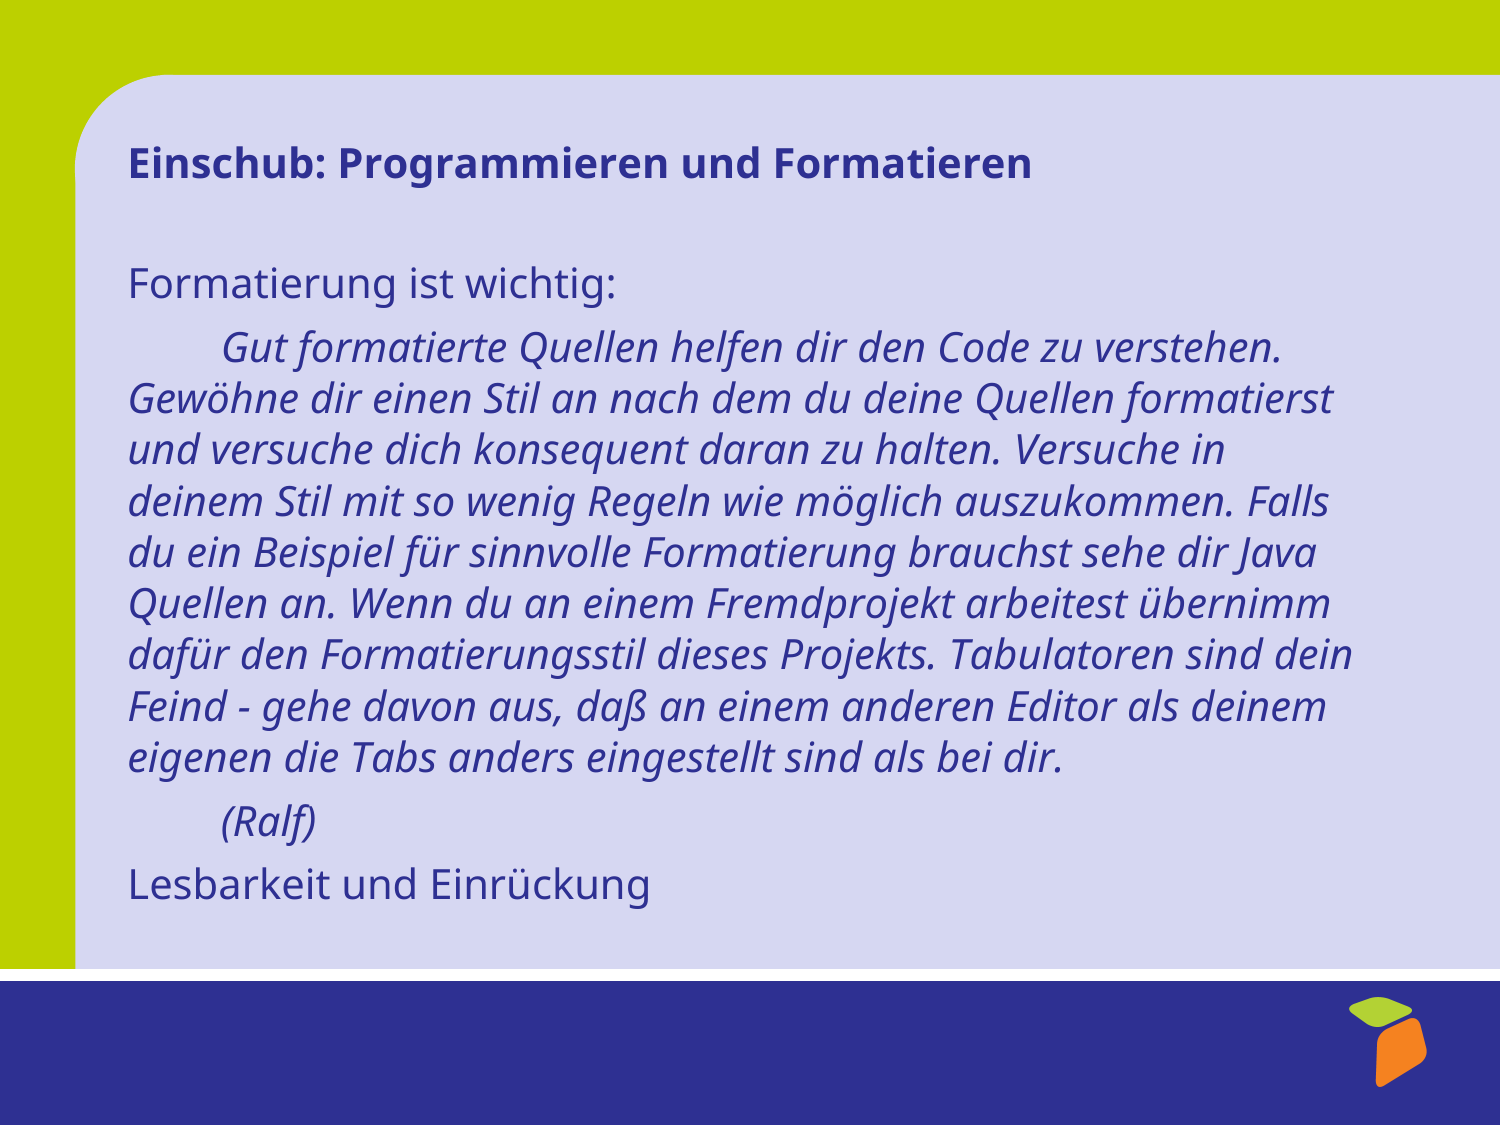

# Einschub: Programmieren und Formatieren
Formatierung ist wichtig:
	Gut formatierte Quellen helfen dir den Code zu verstehen. Gewöhne dir einen Stil an nach dem du deine Quellen formatierst und versuche dich konsequent daran zu halten. Versuche in deinem Stil mit so wenig Regeln wie möglich auszukommen. Falls du ein Beispiel für sinnvolle Formatierung brauchst sehe dir Java Quellen an. Wenn du an einem Fremdprojekt arbeitest übernimm dafür den Formatierungsstil dieses Projekts. Tabulatoren sind dein Feind - gehe davon aus, daß an einem anderen Editor als deinem eigenen die Tabs anders eingestellt sind als bei dir.
	(Ralf)
Lesbarkeit und Einrückung